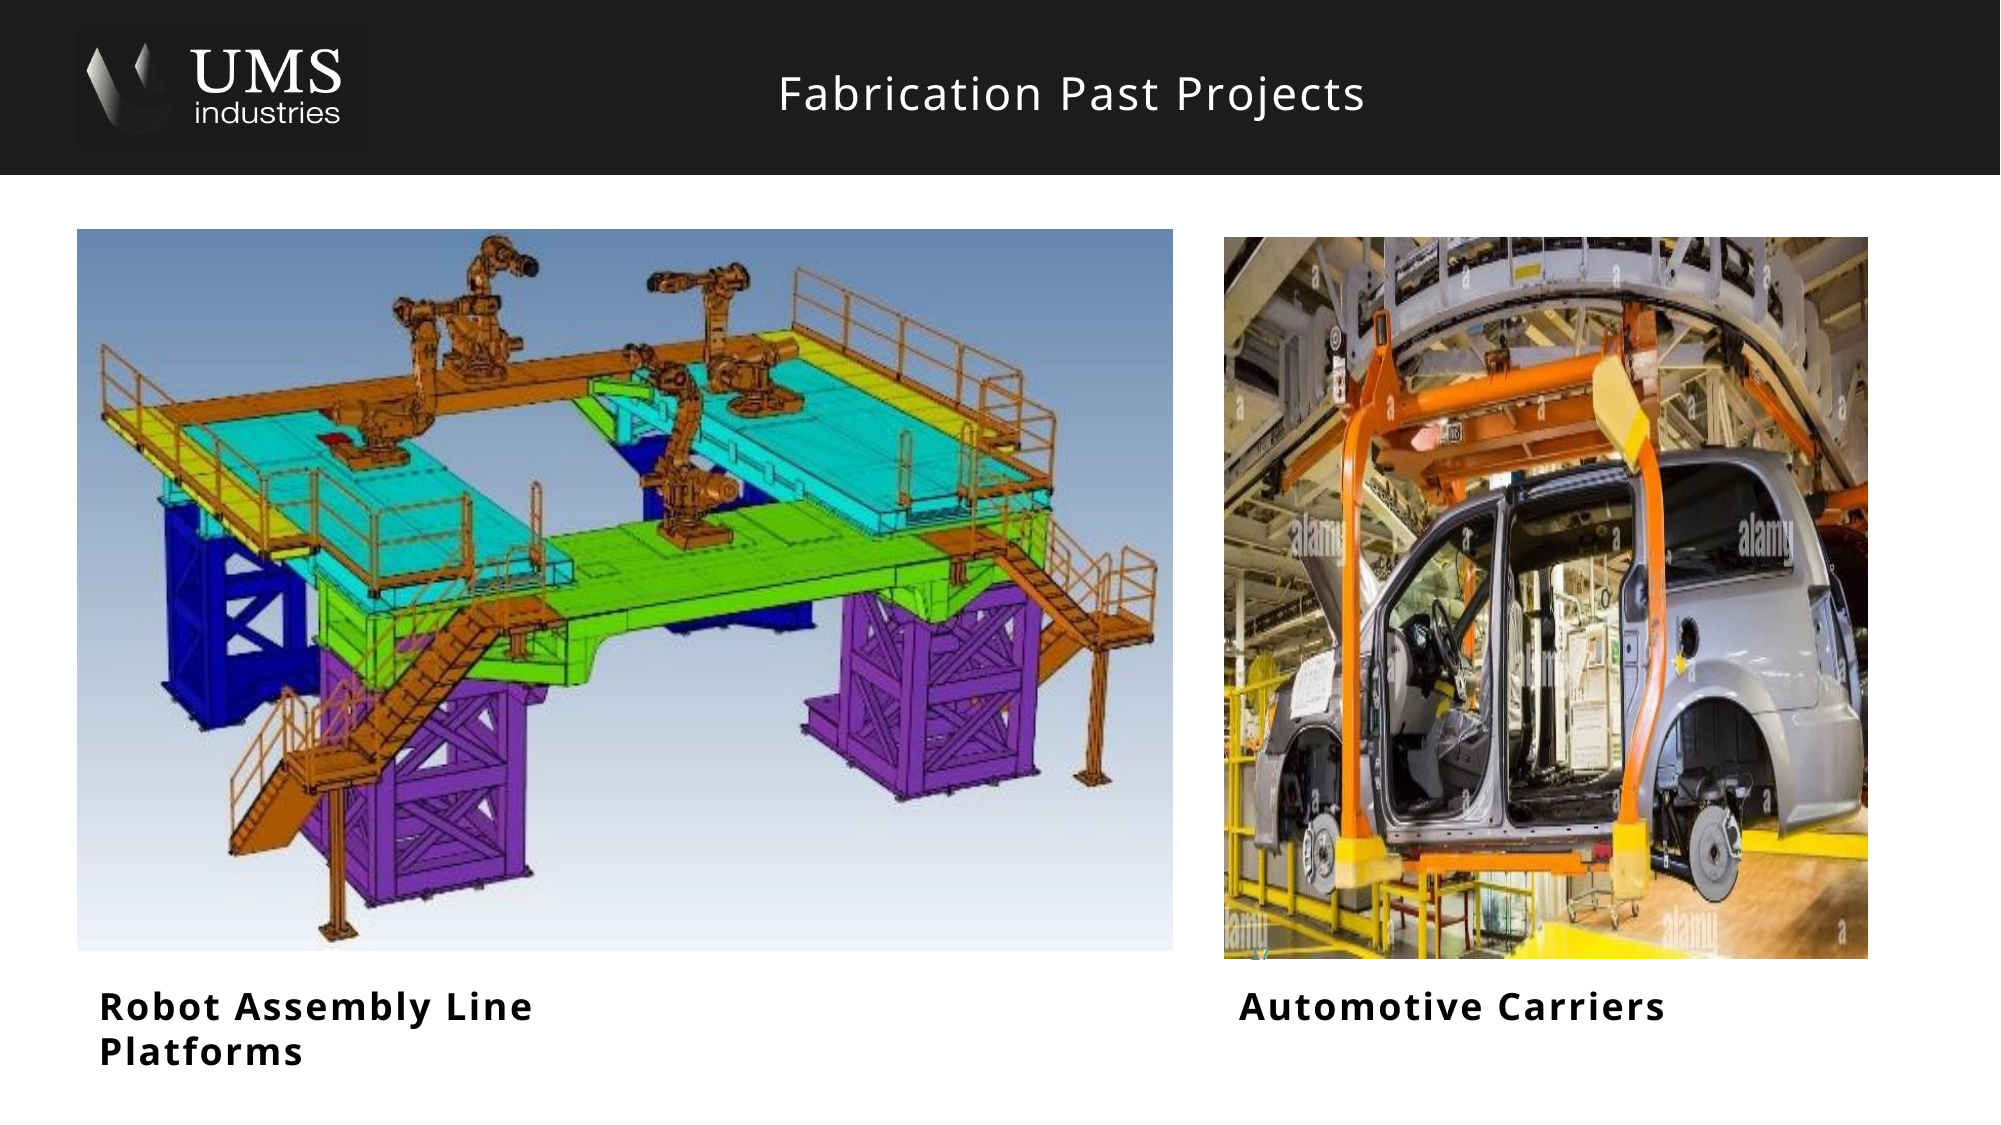

# FABRICATION PAST PROJECTS
Fabrication Past Projects
17
Robot Assembly Line Platforms
Automotive Carriers